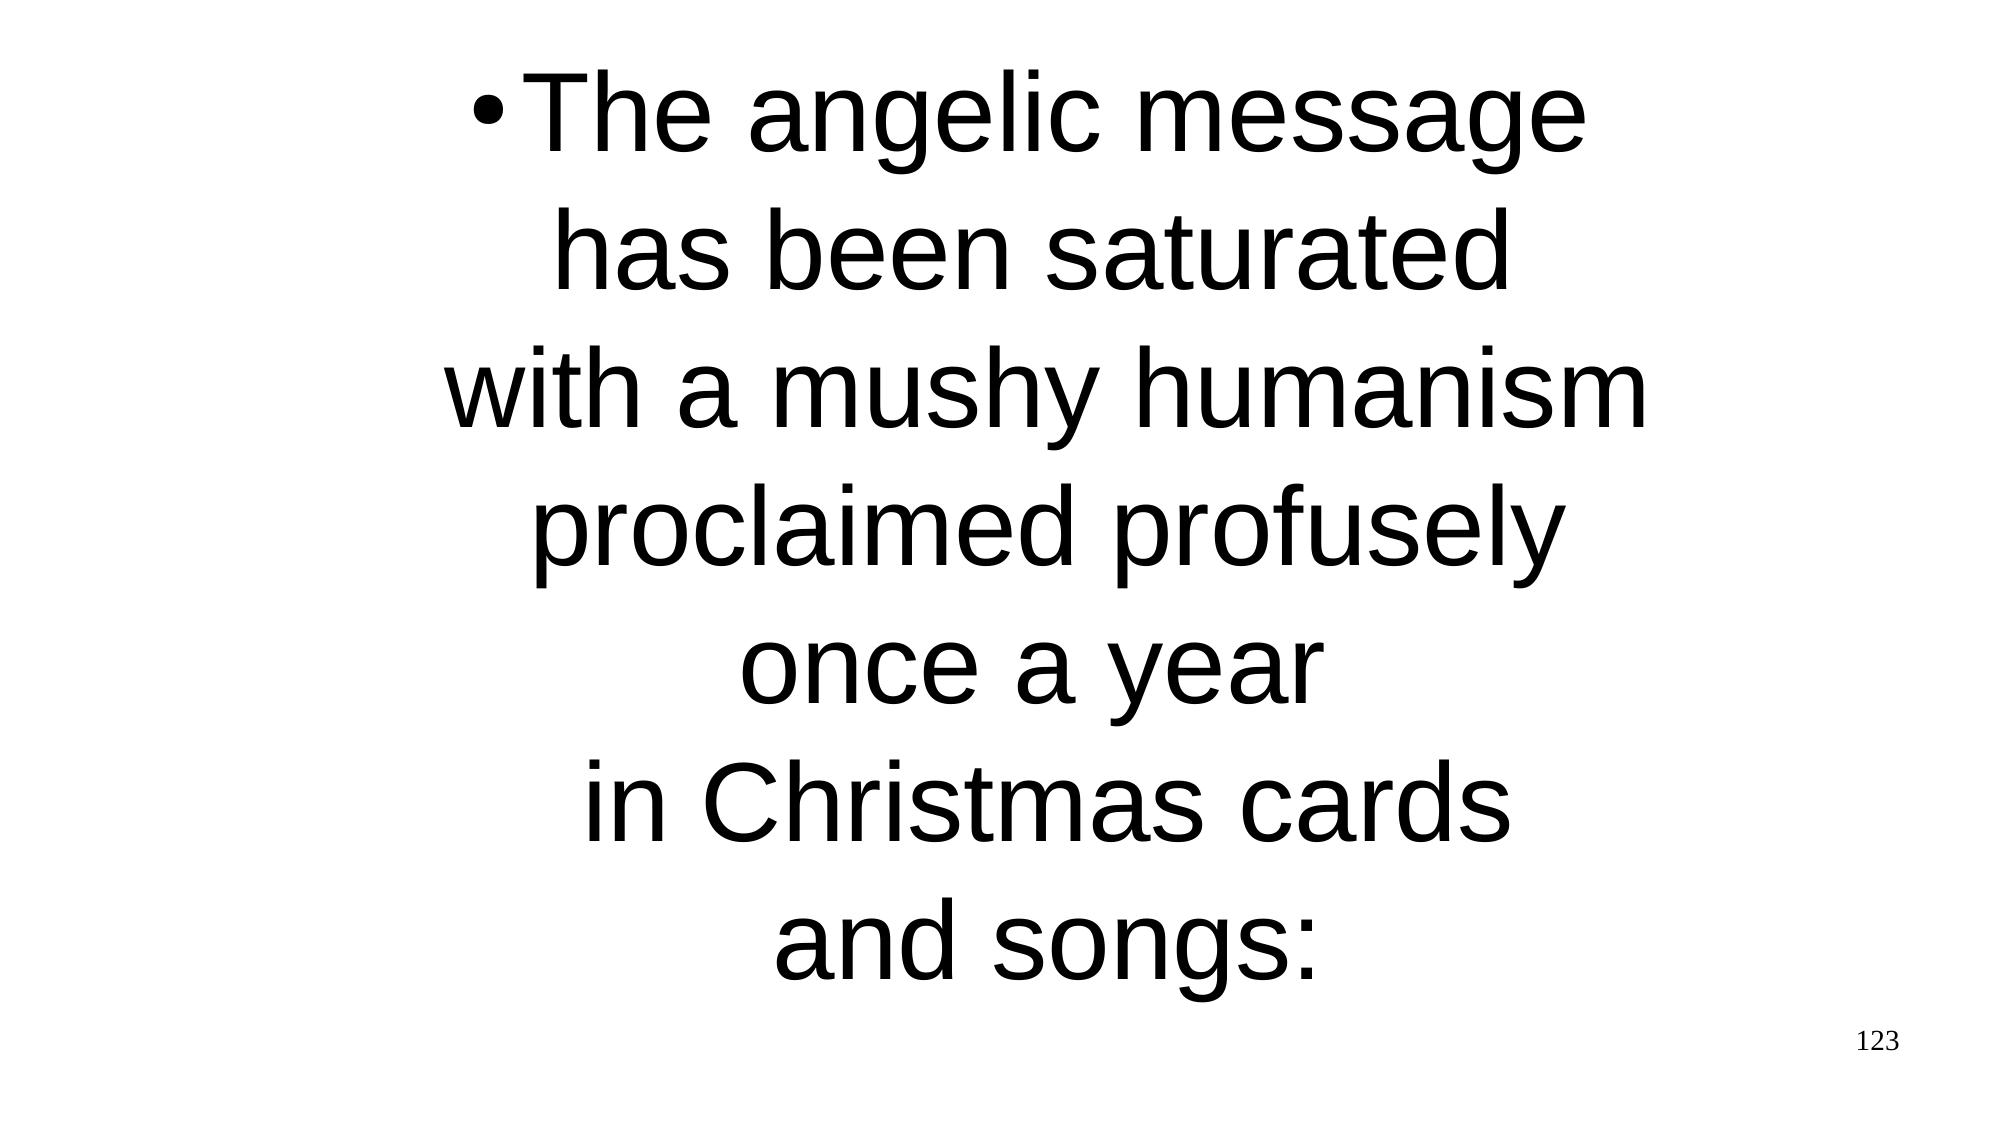

# The angelic message has been saturated with a mushy humanism proclaimed profusely once a year in Christmas cards and songs:
123